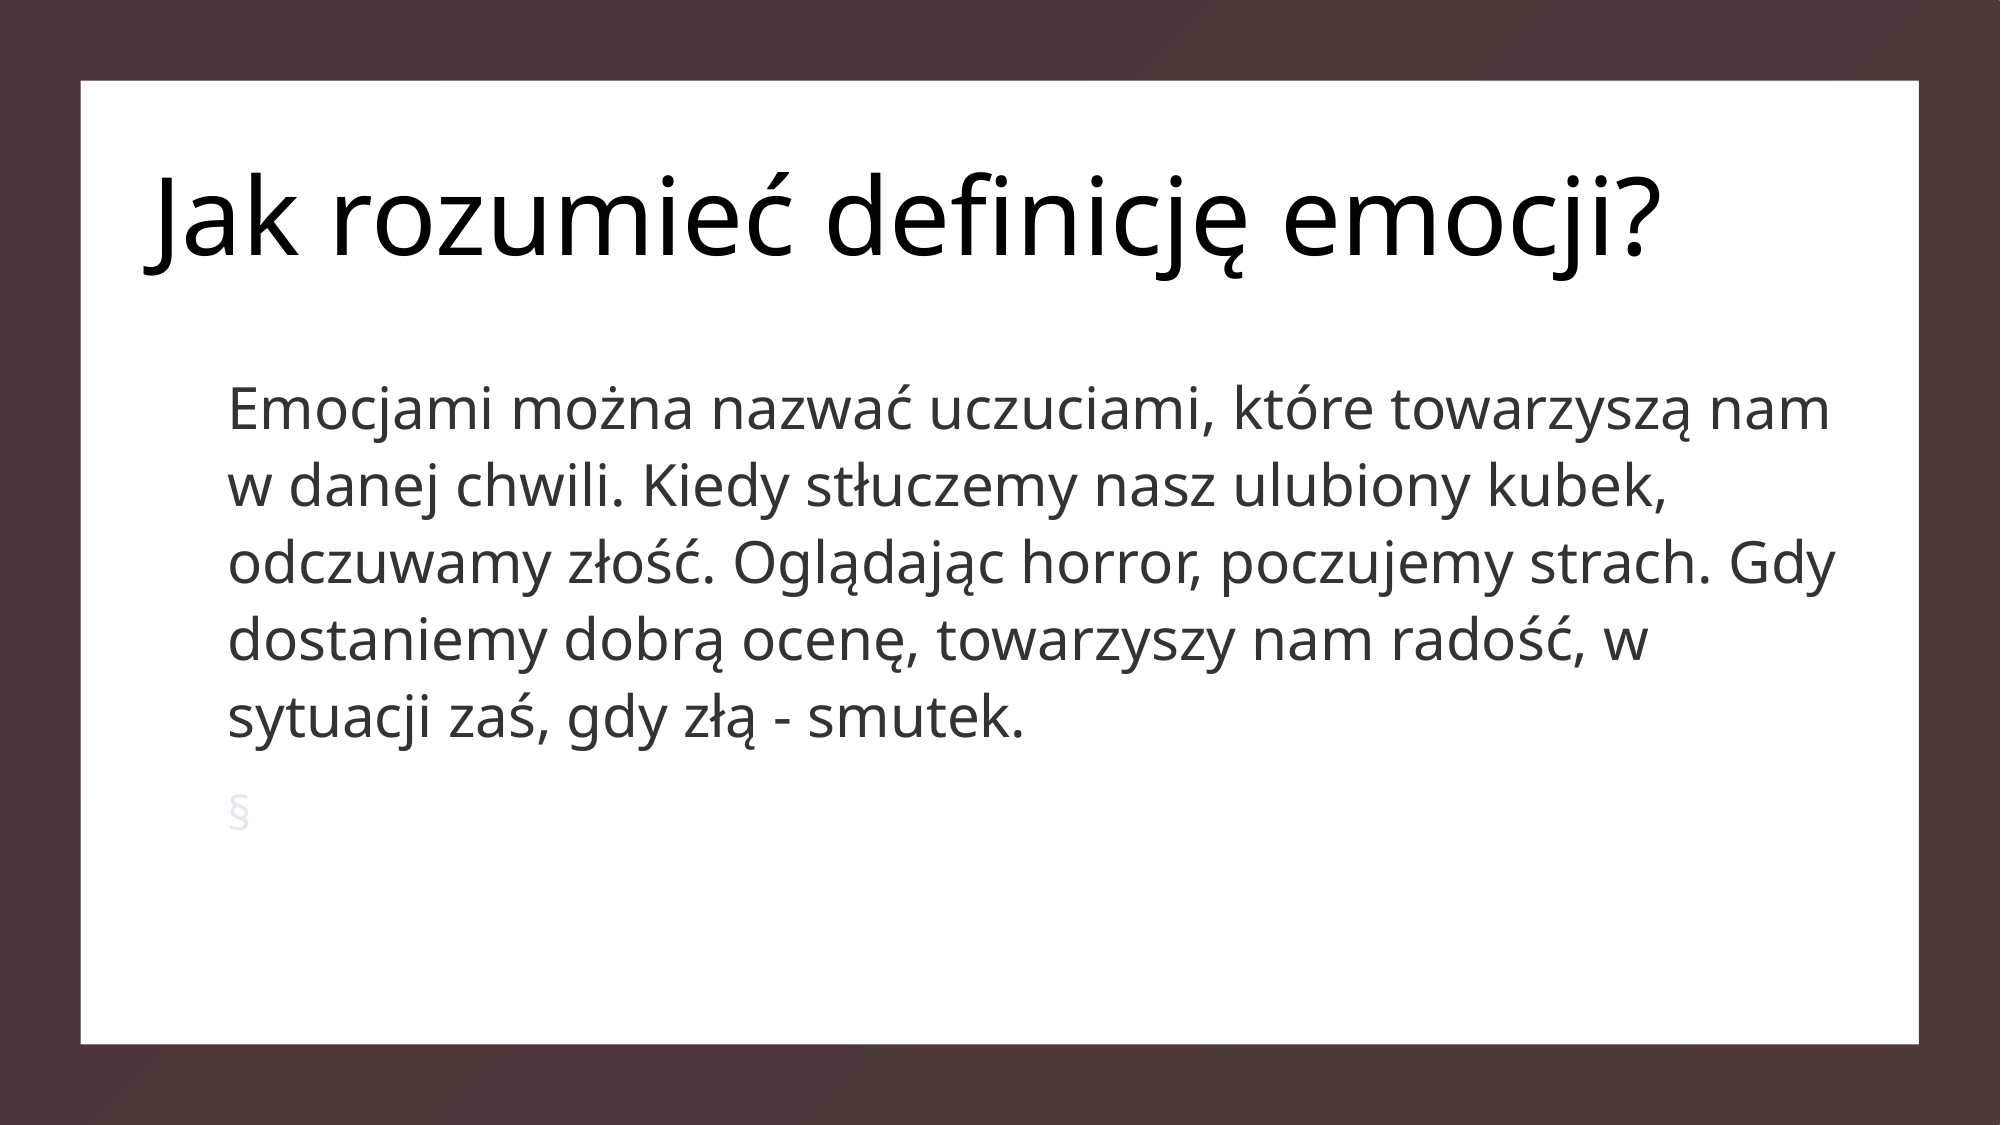

# Jak rozumieć definicję emocji?
Emocjami można nazwać uczuciami, które towarzyszą nam w danej chwili. Kiedy stłuczemy nasz ulubiony kubek, odczuwamy złość. Oglądając horror, poczujemy strach. Gdy dostaniemy dobrą ocenę, towarzyszy nam radość, w sytuacji zaś, gdy złą - smutek.